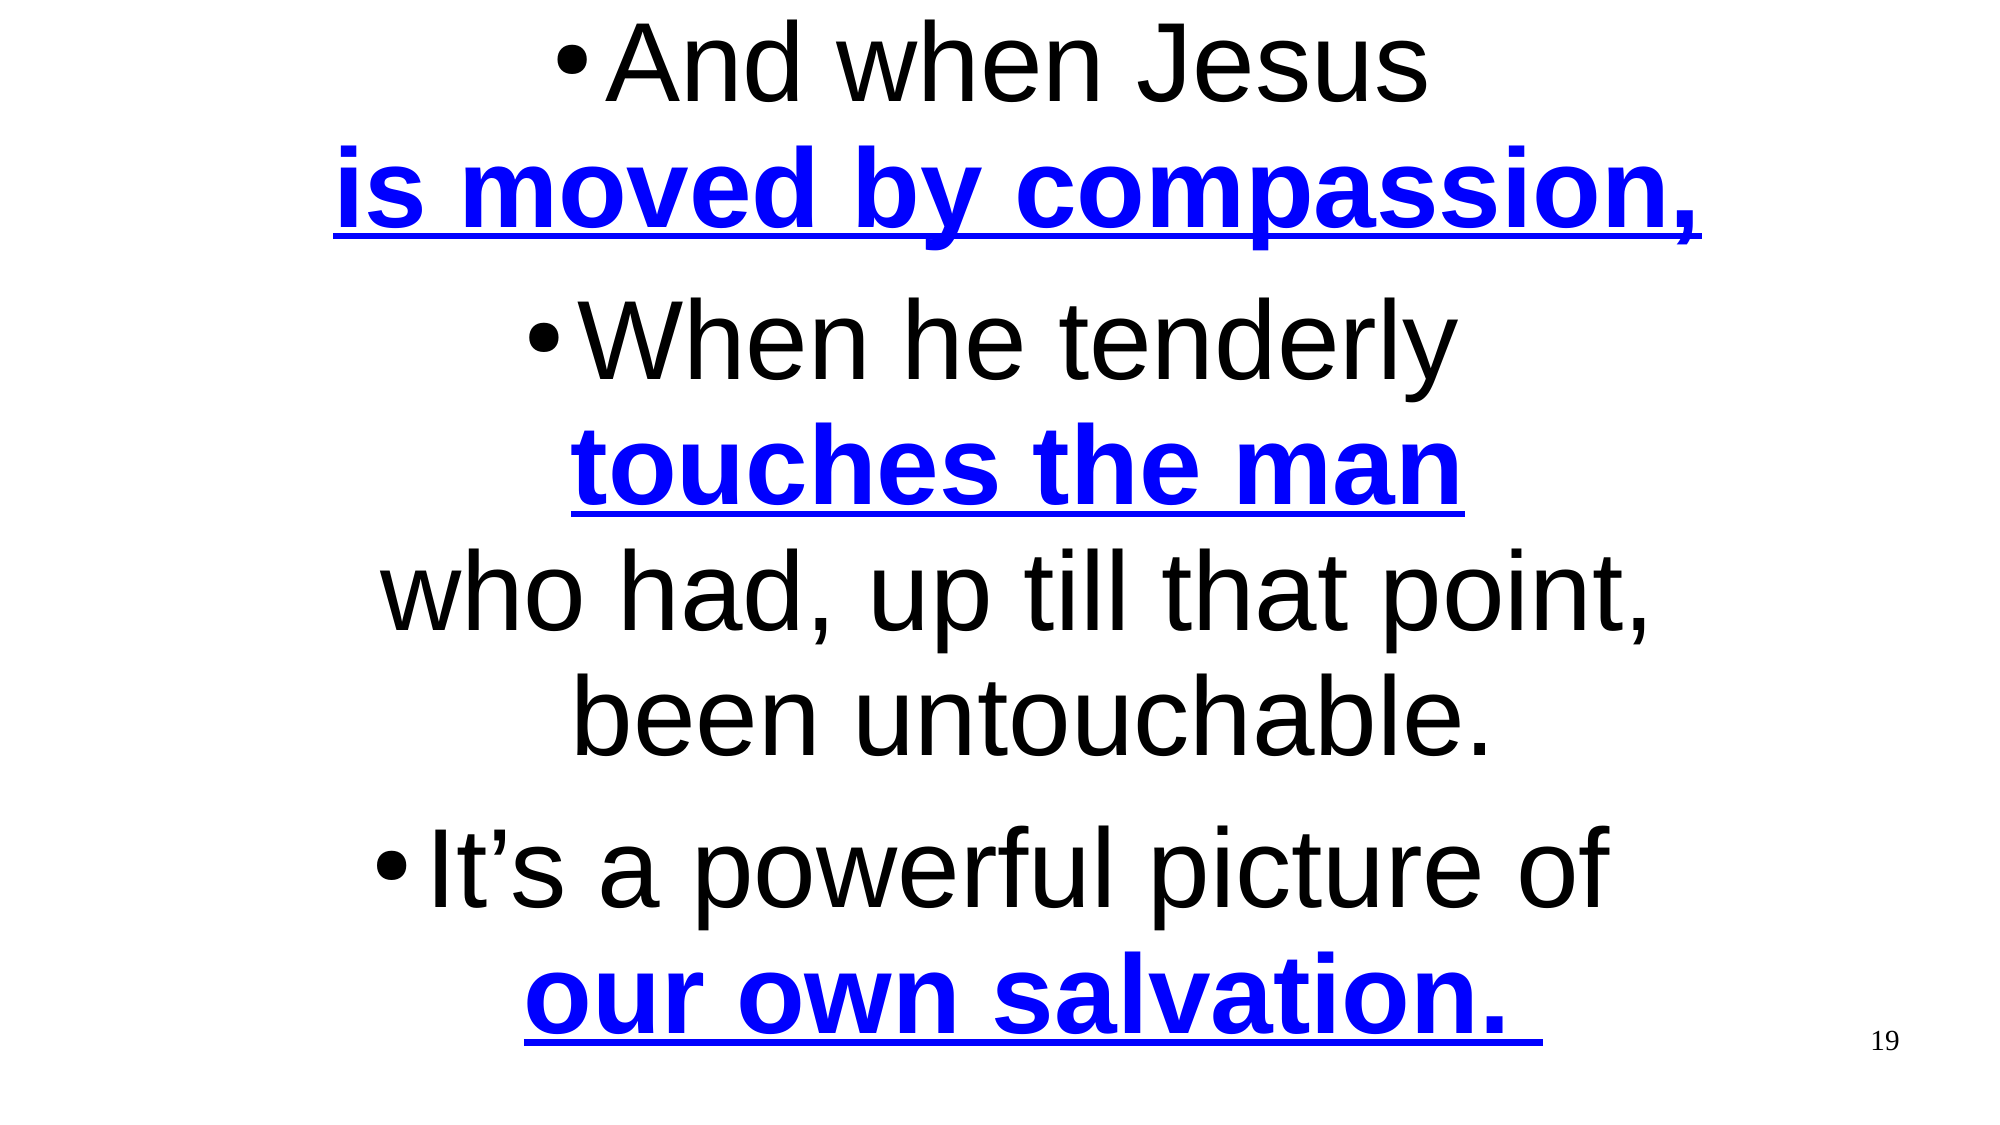

# And when Jesus is moved by compassion,
When he tenderly
touches the man
who had, up till that point,
been untouchable.
It’s a powerful picture of
our own salvation.
19